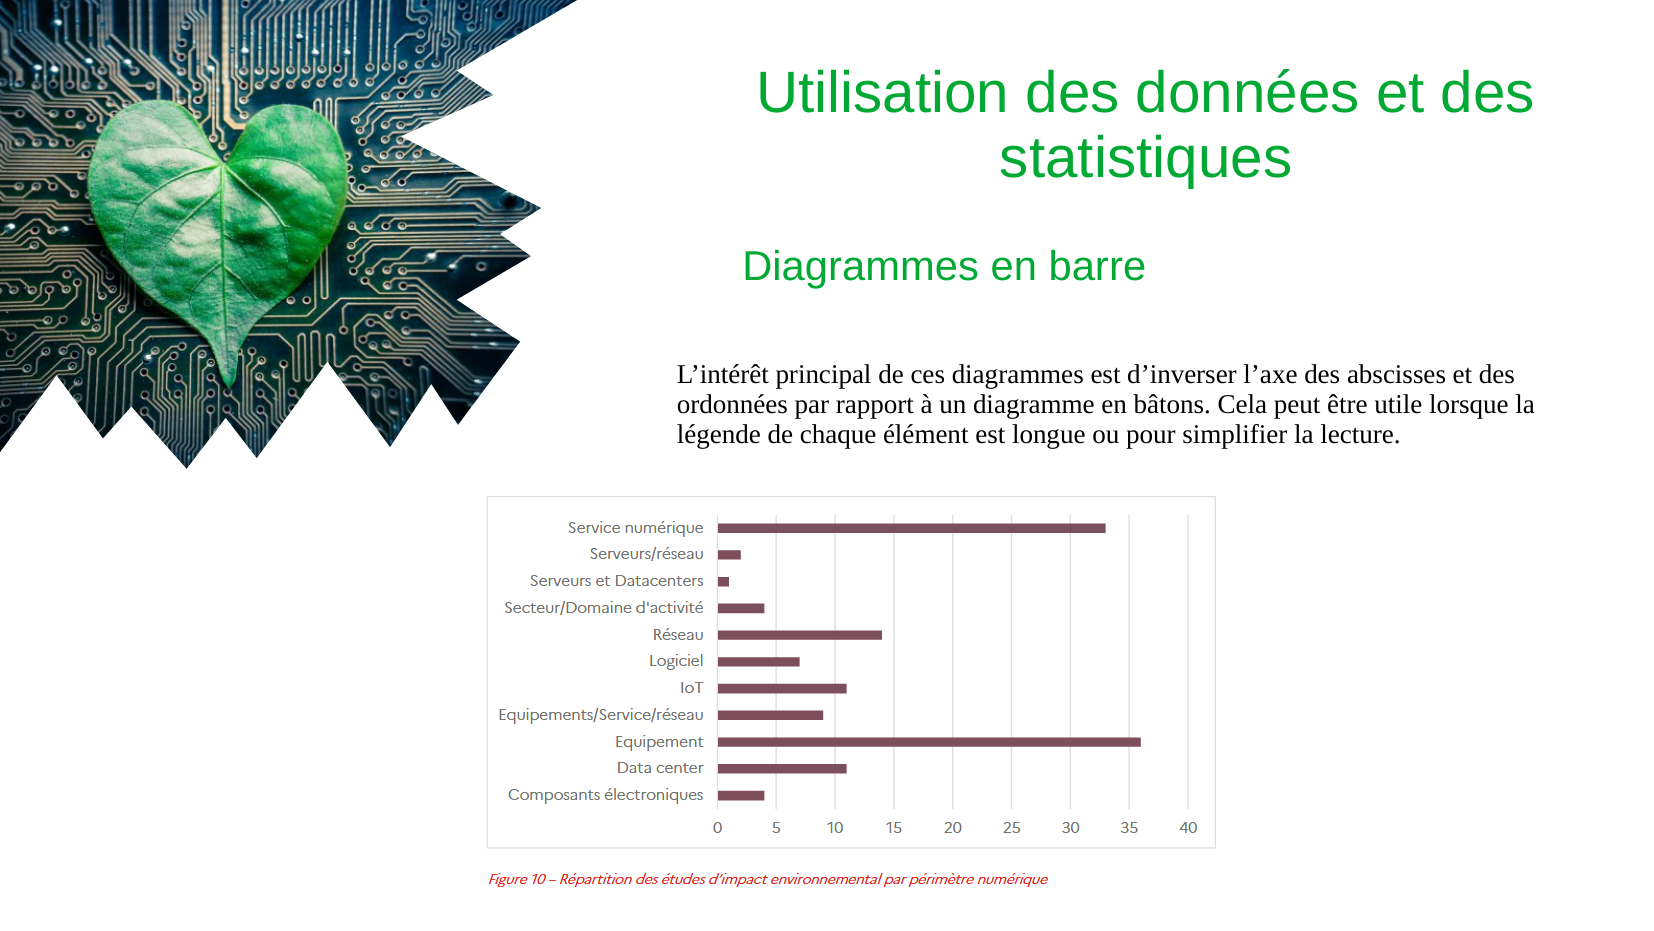

Utilisation des données et des statistiques
Diagrammes en barre
L’intérêt principal de ces diagrammes est d’inverser l’axe des abscisses et des ordonnées par rapport à un diagramme en bâtons. Cela peut être utile lorsque la légende de chaque élément est longue ou pour simplifier la lecture.